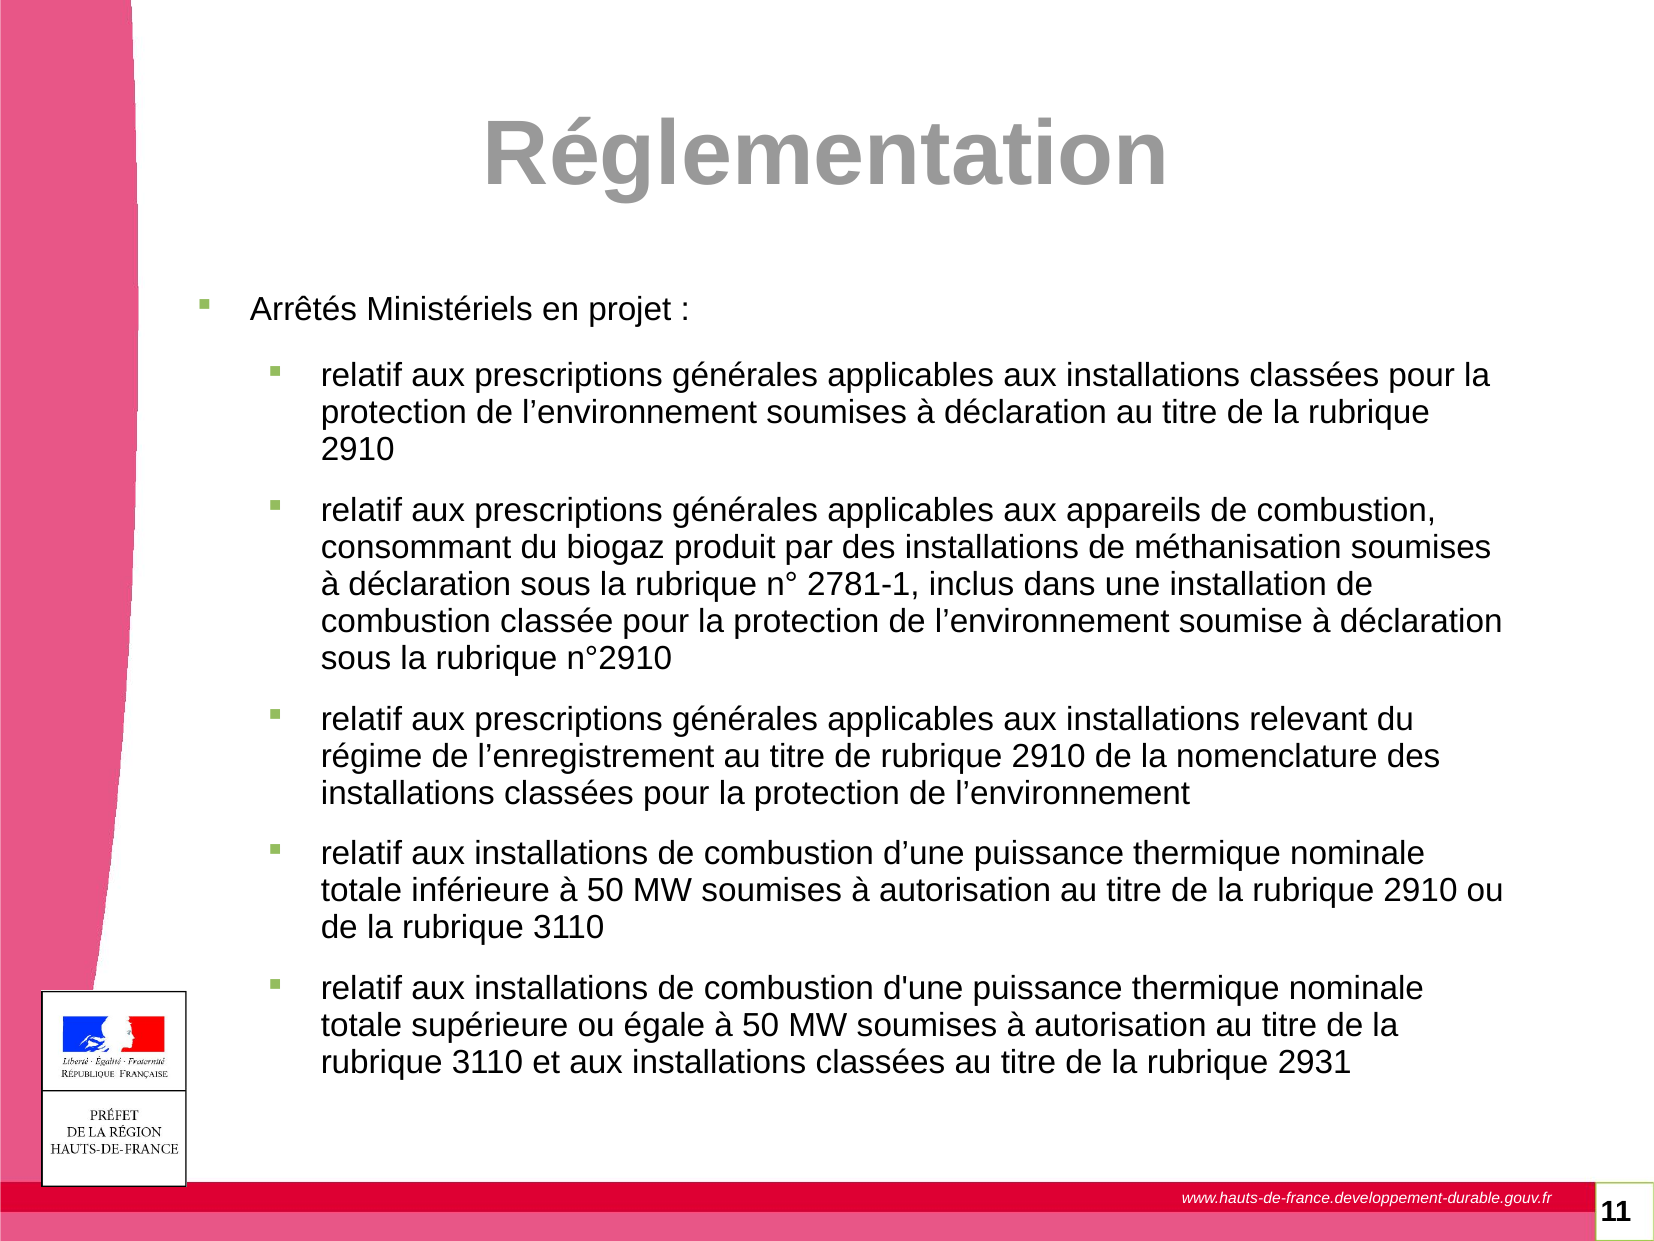

# Réglementation
Arrêtés Ministériels en projet :
relatif aux prescriptions générales applicables aux installations classées pour la protection de l’environnement soumises à déclaration au titre de la rubrique 2910
relatif aux prescriptions générales applicables aux appareils de combustion, consommant du biogaz produit par des installations de méthanisation soumises à déclaration sous la rubrique n° 2781-1, inclus dans une installation de combustion classée pour la protection de l’environnement soumise à déclaration sous la rubrique n°2910
relatif aux prescriptions générales applicables aux installations relevant du régime de l’enregistrement au titre de rubrique 2910 de la nomenclature des installations classées pour la protection de l’environnement
relatif aux installations de combustion d’une puissance thermique nominale totale inférieure à 50 MW soumises à autorisation au titre de la rubrique 2910 ou de la rubrique 3110
relatif aux installations de combustion d'une puissance thermique nominale totale supérieure ou égale à 50 MW soumises à autorisation au titre de la rubrique 3110 et aux installations classées au titre de la rubrique 2931
11